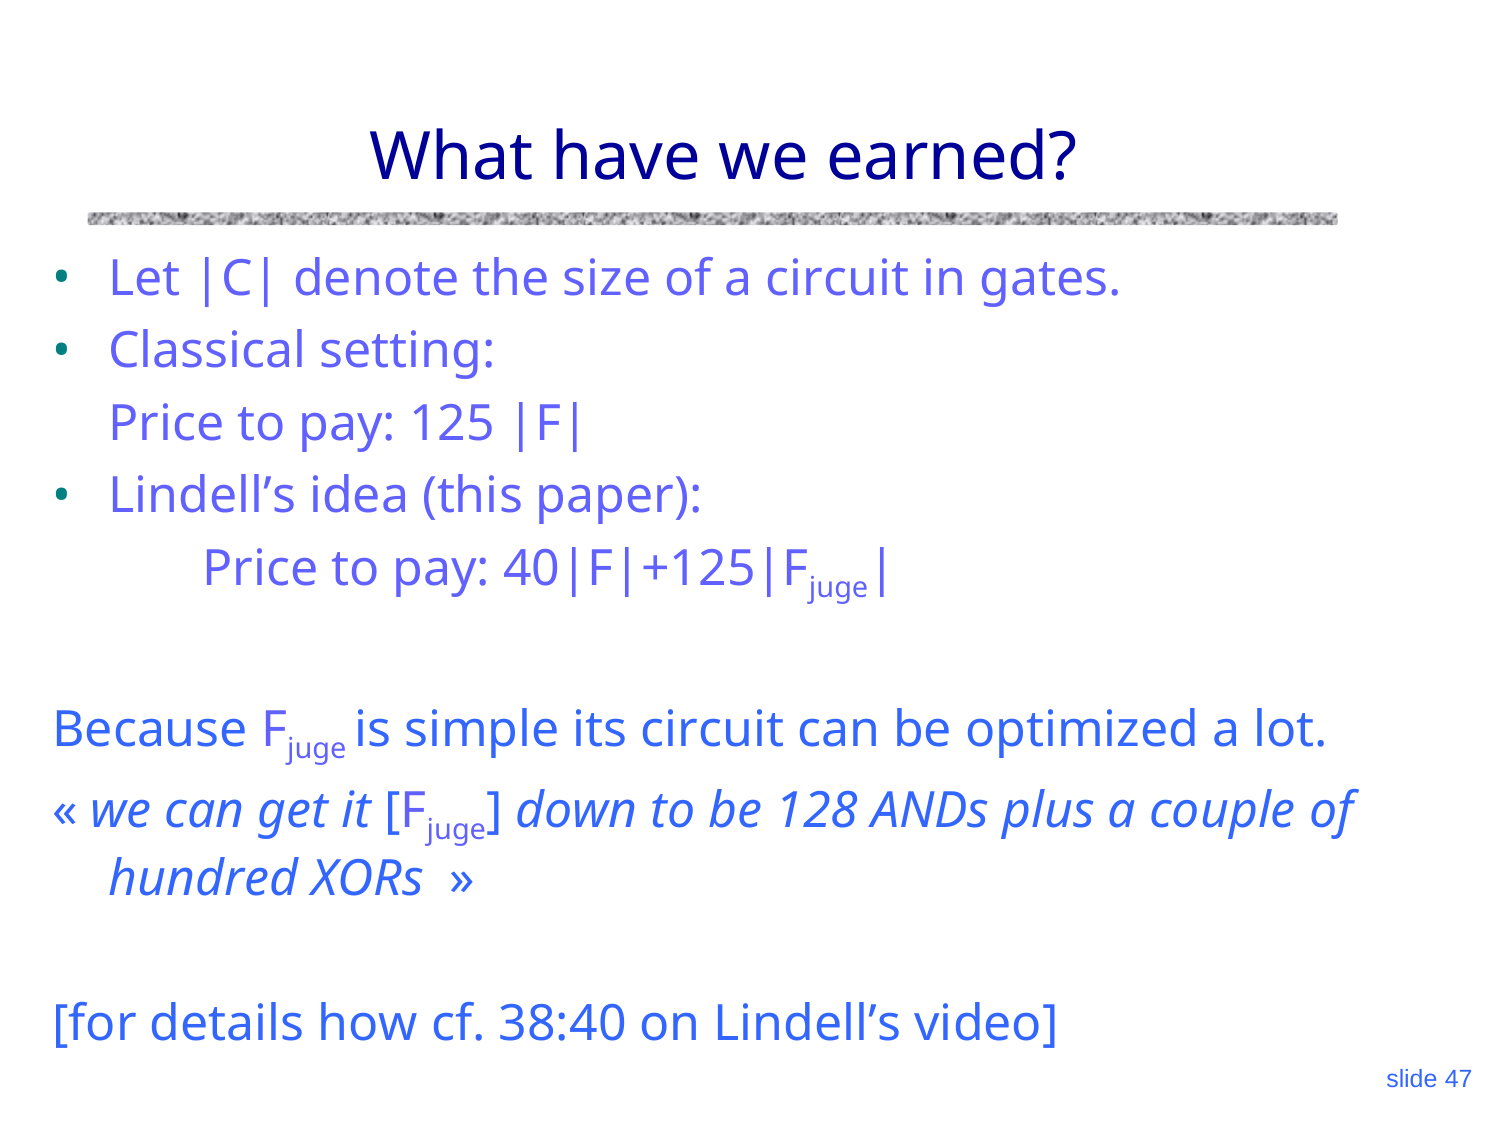

# What have we earned?
Let |C| denote the size of a circuit in gates.
Classical setting:
	Price to pay: 125 |F|
Lindell’s idea (this paper):
Price to pay: 40|F|+125|Fjuge|
Because Fjuge is simple its circuit can be optimized a lot.
« we can get it [Fjuge] down to be 128 ANDs plus a couple of hundred XORs  »
[for details how cf. 38:40 on Lindell’s video]
slide